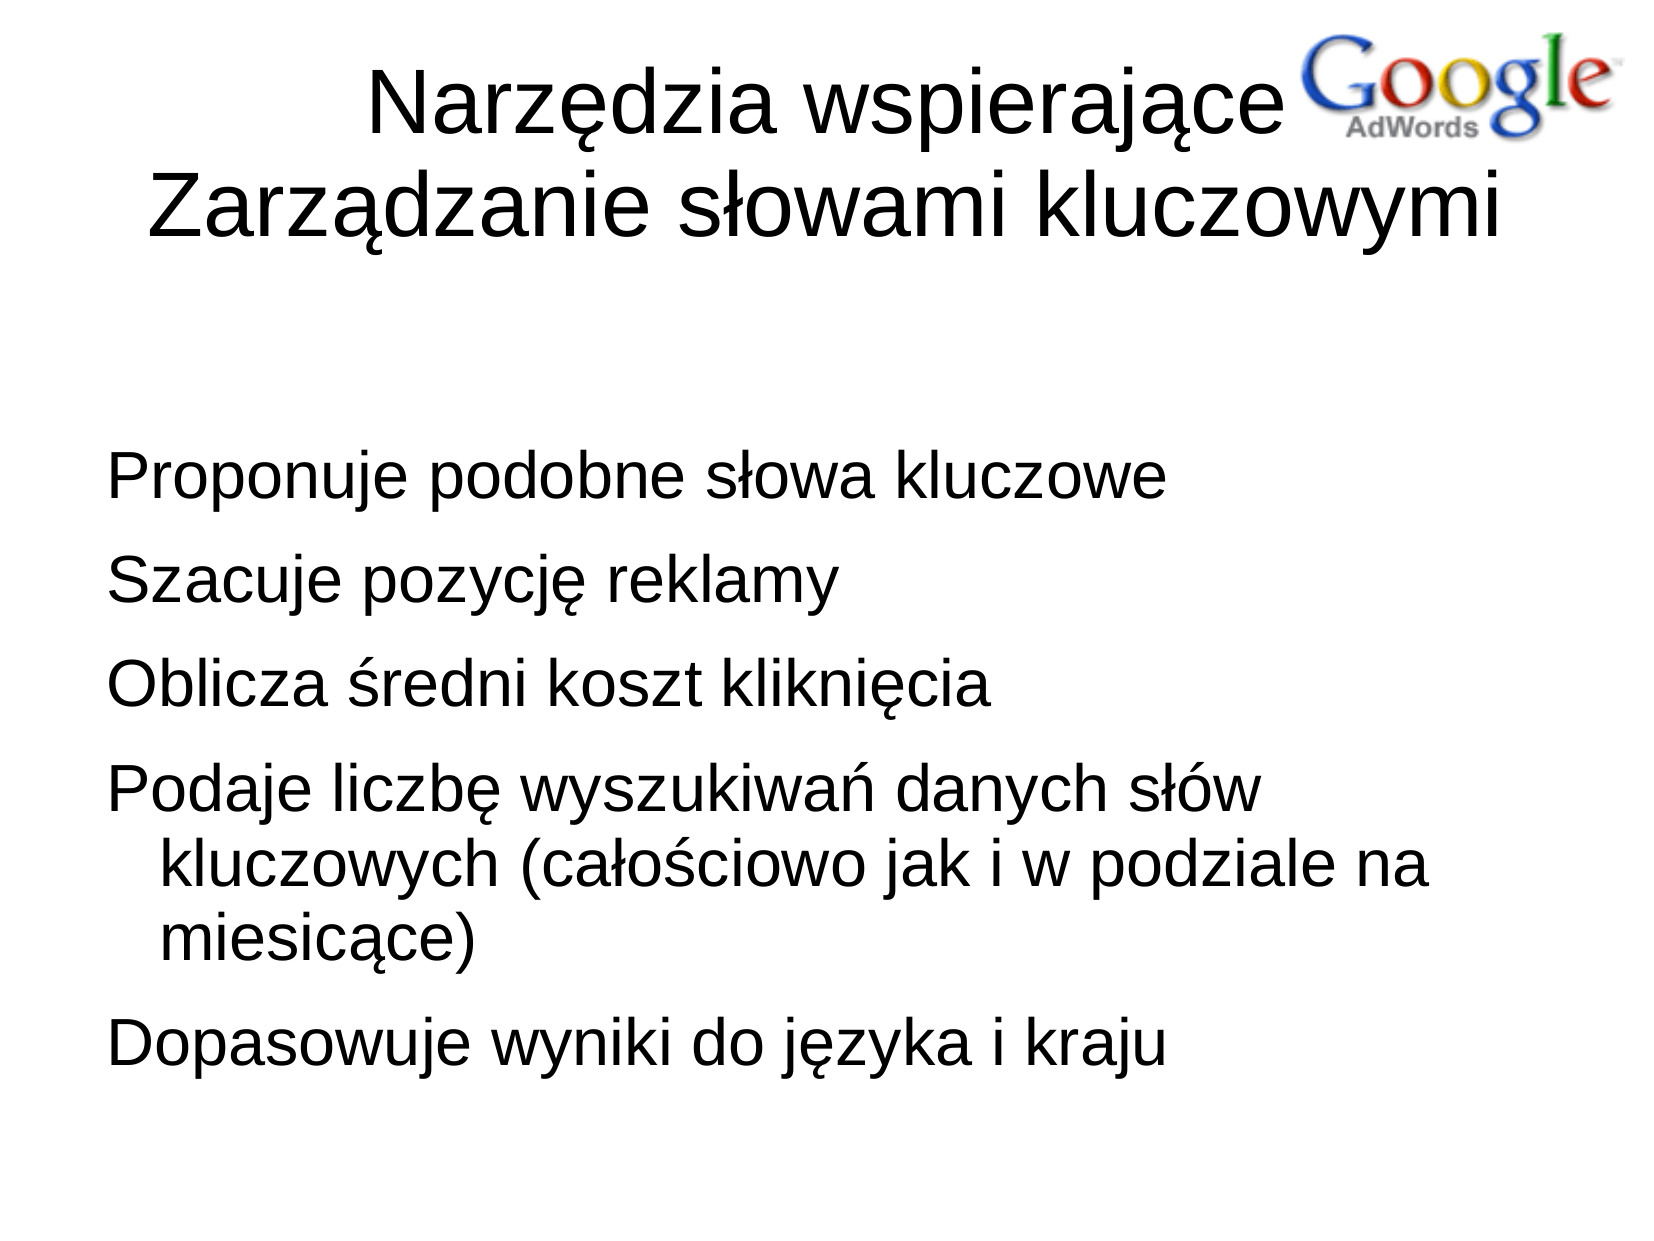

# Narzędzia wspierające Zarządzanie słowami kluczowymi
Proponuje podobne słowa kluczowe
Szacuje pozycję reklamy
Oblicza średni koszt kliknięcia
Podaje liczbę wyszukiwań danych słów kluczowych (całościowo jak i w podziale na miesicące)
Dopasowuje wyniki do języka i kraju